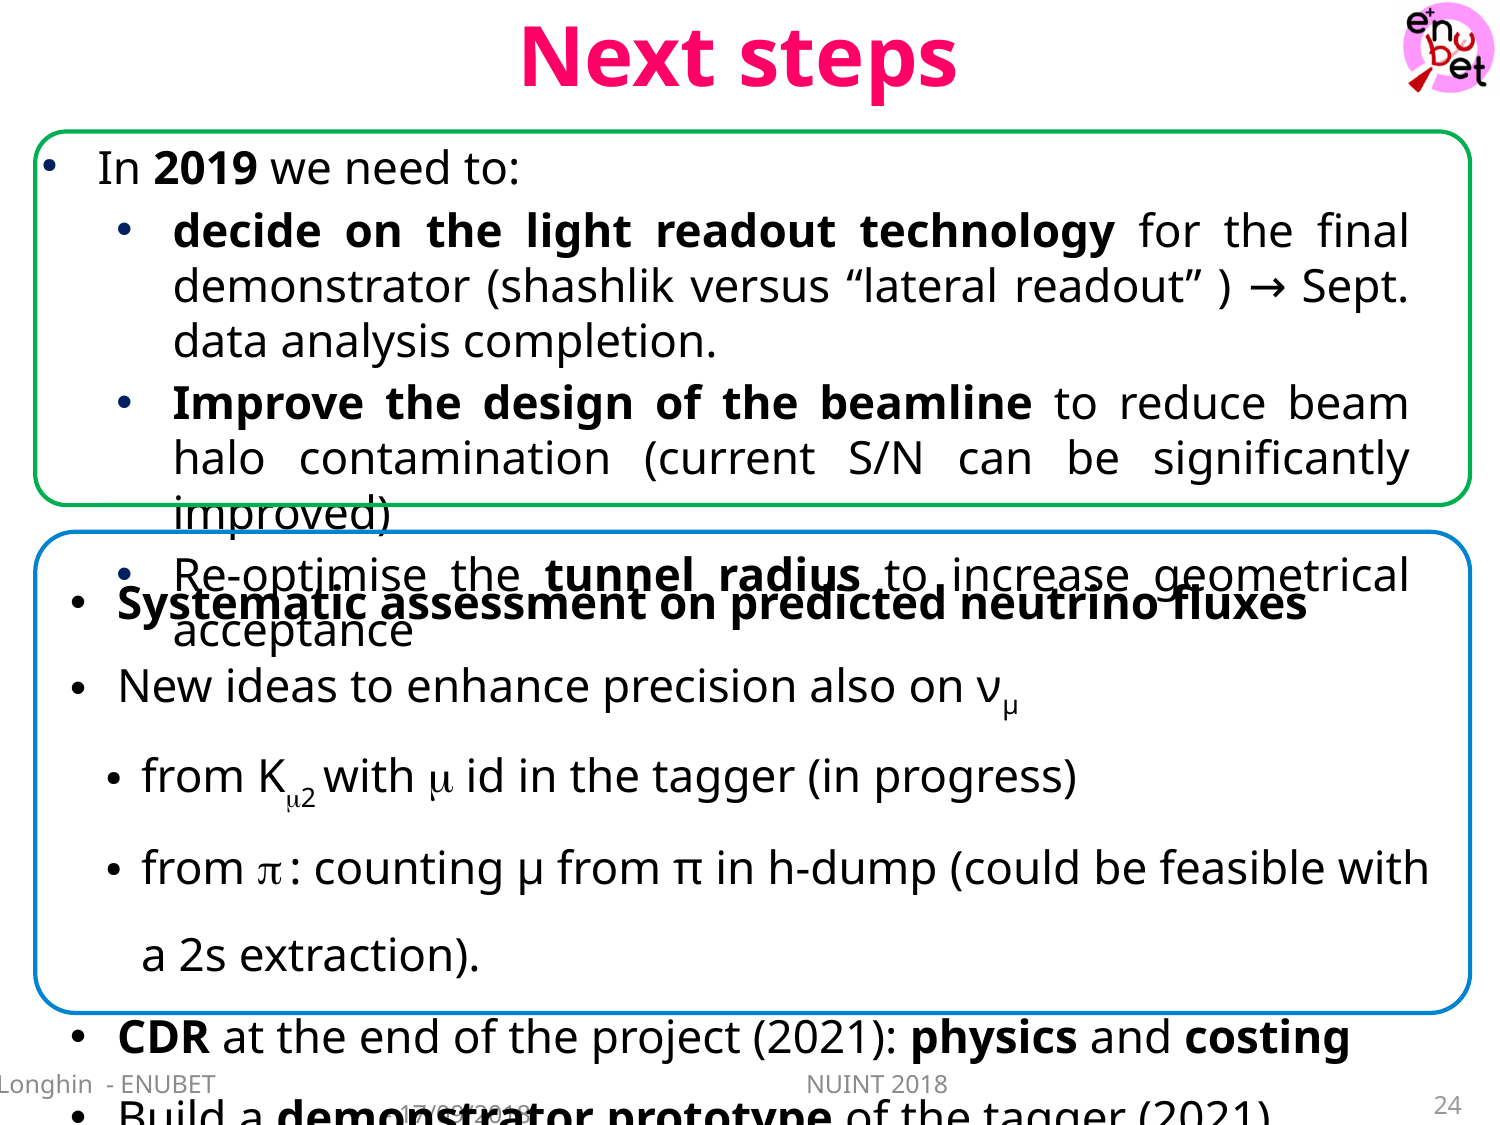

Next steps
In 2019 we need to:
decide on the light readout technology for the final demonstrator (shashlik versus “lateral readout” ) → Sept. data analysis completion.
Improve the design of the beamline to reduce beam halo contamination (current S/N can be significantly improved)
Re-optimise the tunnel radius to increase geometrical acceptance
Systematic assessment on predicted neutrino fluxes
New ideas to enhance precision also on νμ
from Km2 with m id in the tagger (in progress)
from p : counting μ from π in h-dump (could be feasible with a 2s extraction).
CDR at the end of the project (2021): physics and costing
Build a demonstrator prototype of the tagger (2021)